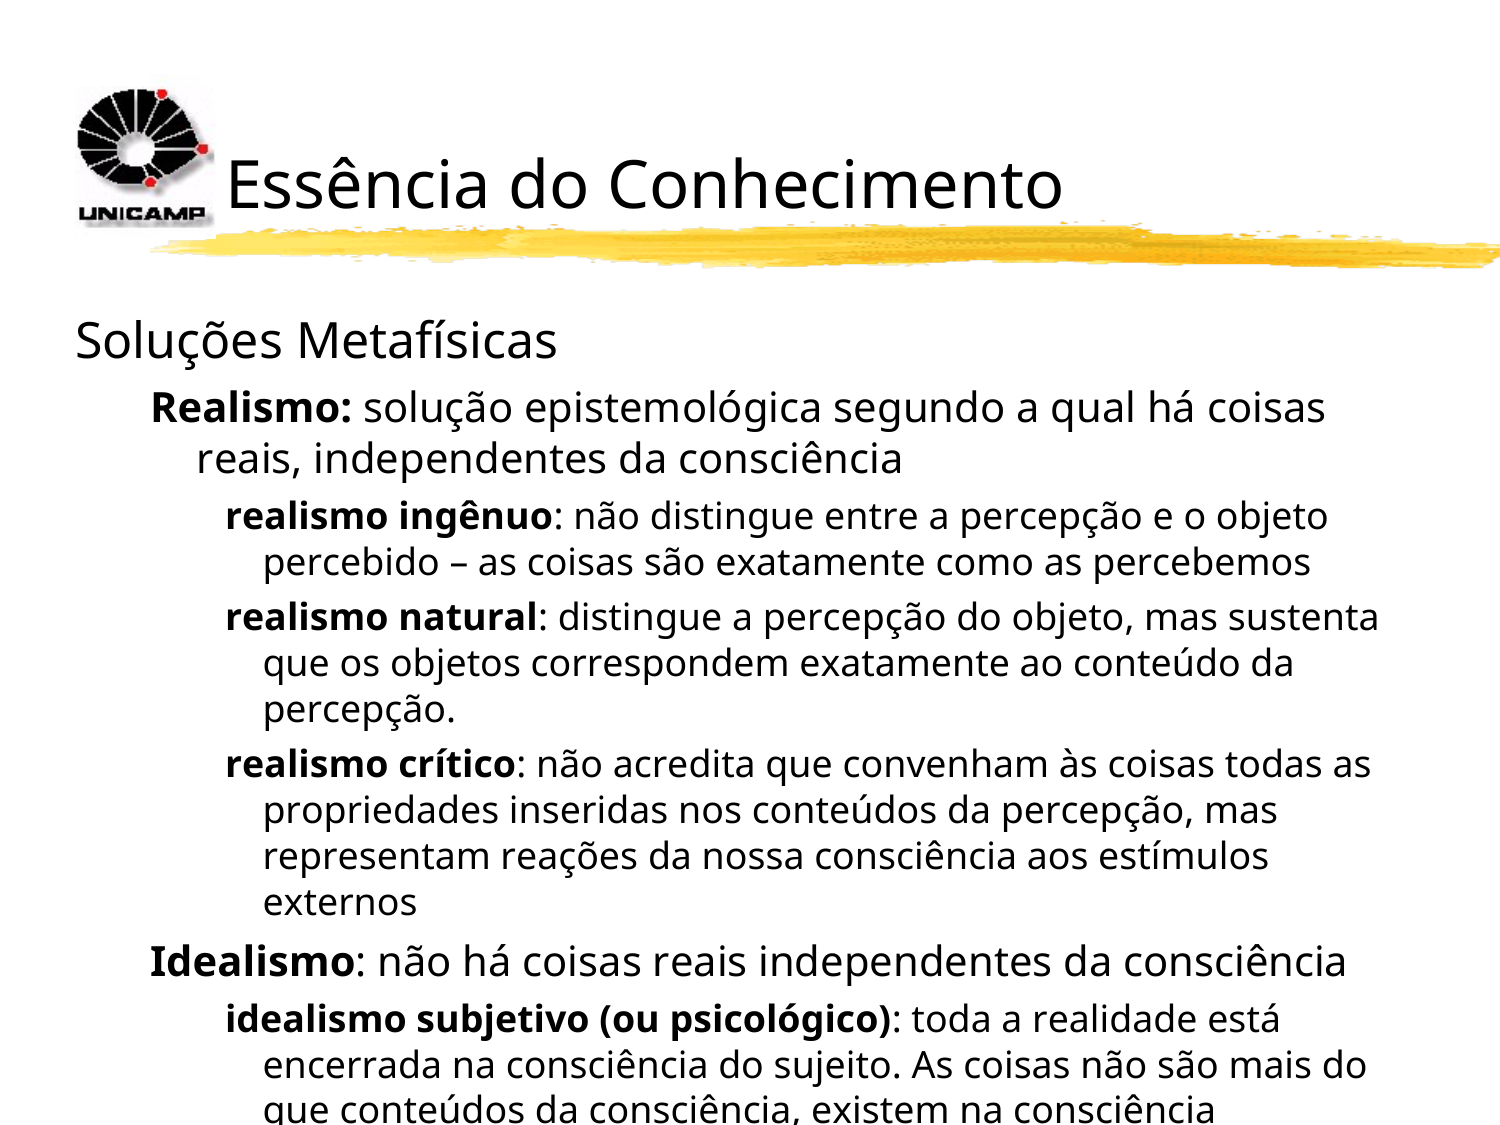

# Essência do Conhecimento
Soluções Metafísicas
Realismo: solução epistemológica segundo a qual há coisas reais, independentes da consciência
realismo ingênuo: não distingue entre a percepção e o objeto percebido – as coisas são exatamente como as percebemos
realismo natural: distingue a percepção do objeto, mas sustenta que os objetos correspondem exatamente ao conteúdo da percepção.
realismo crítico: não acredita que convenham às coisas todas as propriedades inseridas nos conteúdos da percepção, mas representam reações da nossa consciência aos estímulos externos
Idealismo: não há coisas reais independentes da consciência
idealismo subjetivo (ou psicológico): toda a realidade está encerrada na consciência do sujeito. As coisas não são mais do que conteúdos da consciência, existem na consciência
idealismo objetivo (ou lógico): objetos são concebidos pelo pensamento, são um produto (uma criação) do pensamento